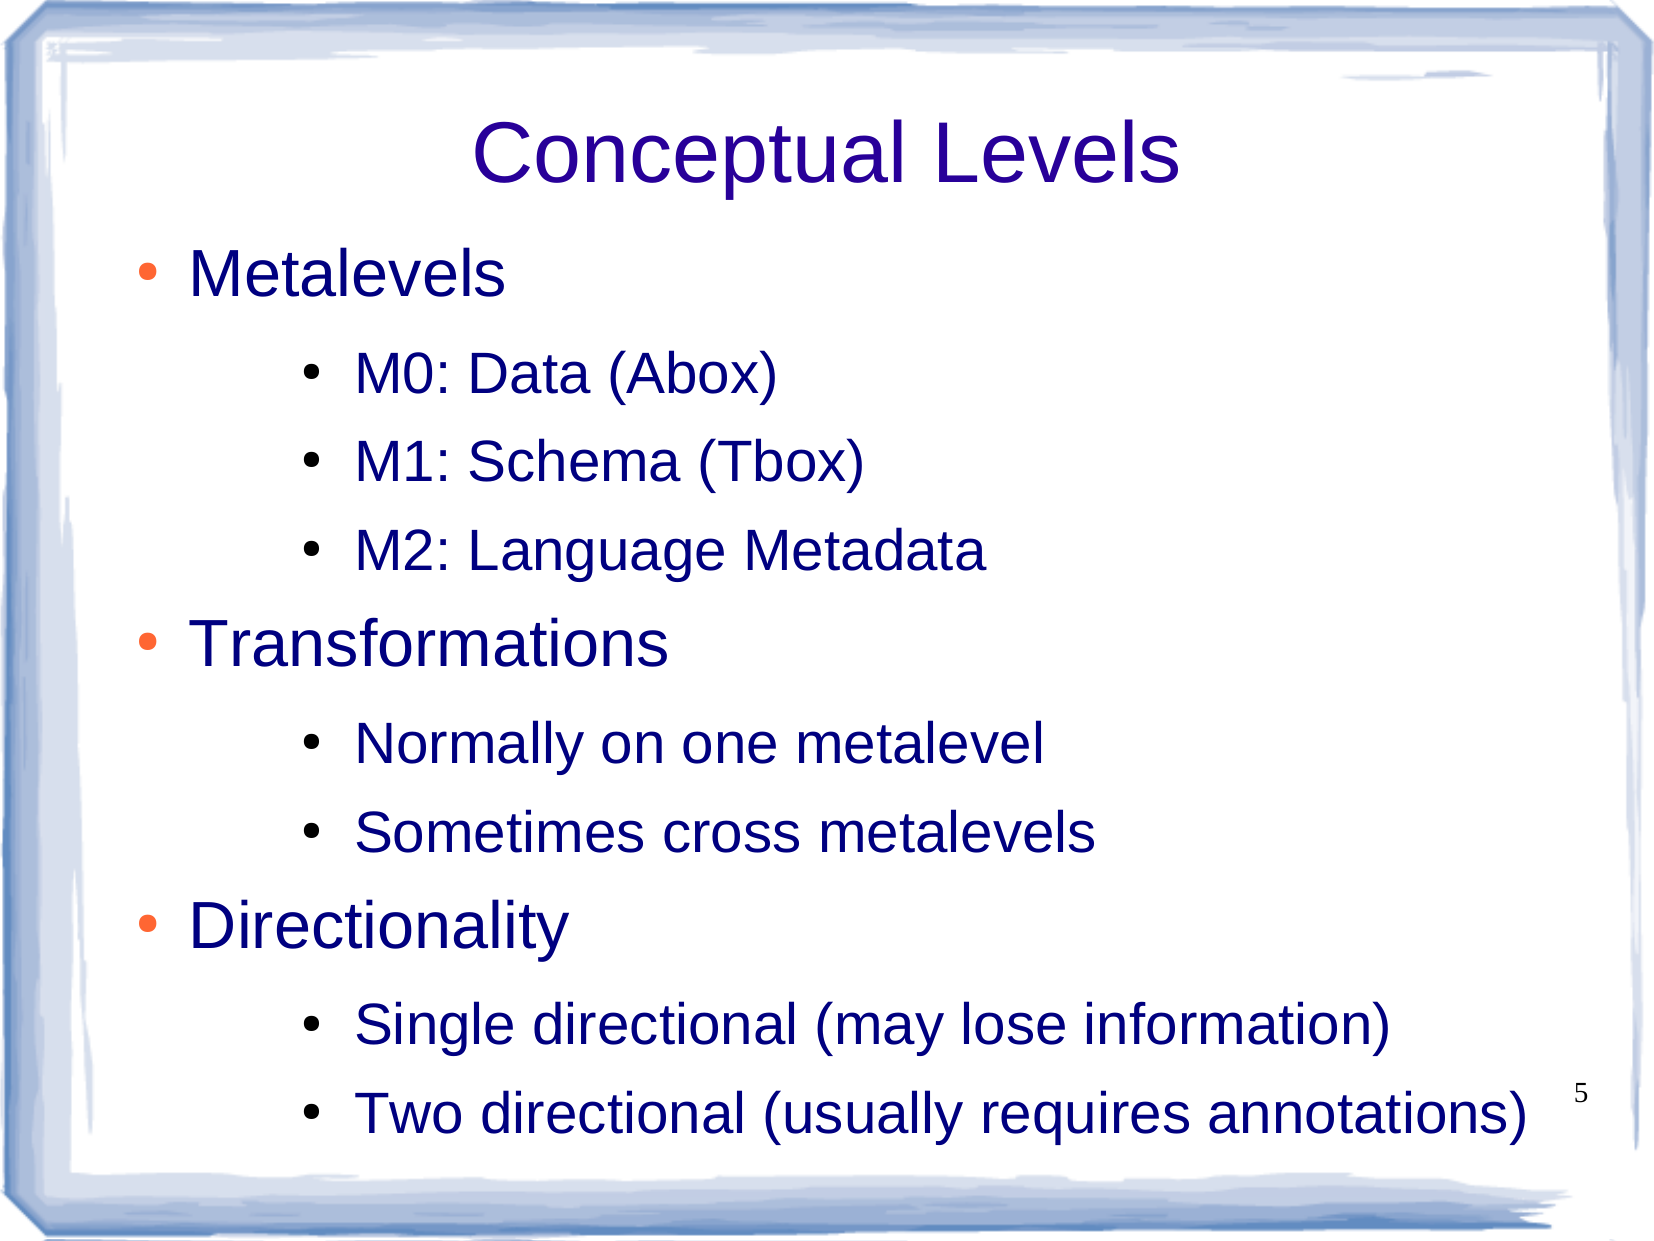

# Conceptual Levels
Metalevels
M0: Data (Abox)
M1: Schema (Tbox)
M2: Language Metadata
Transformations
Normally on one metalevel
Sometimes cross metalevels
Directionality
Single directional (may lose information)
Two directional (usually requires annotations)
5